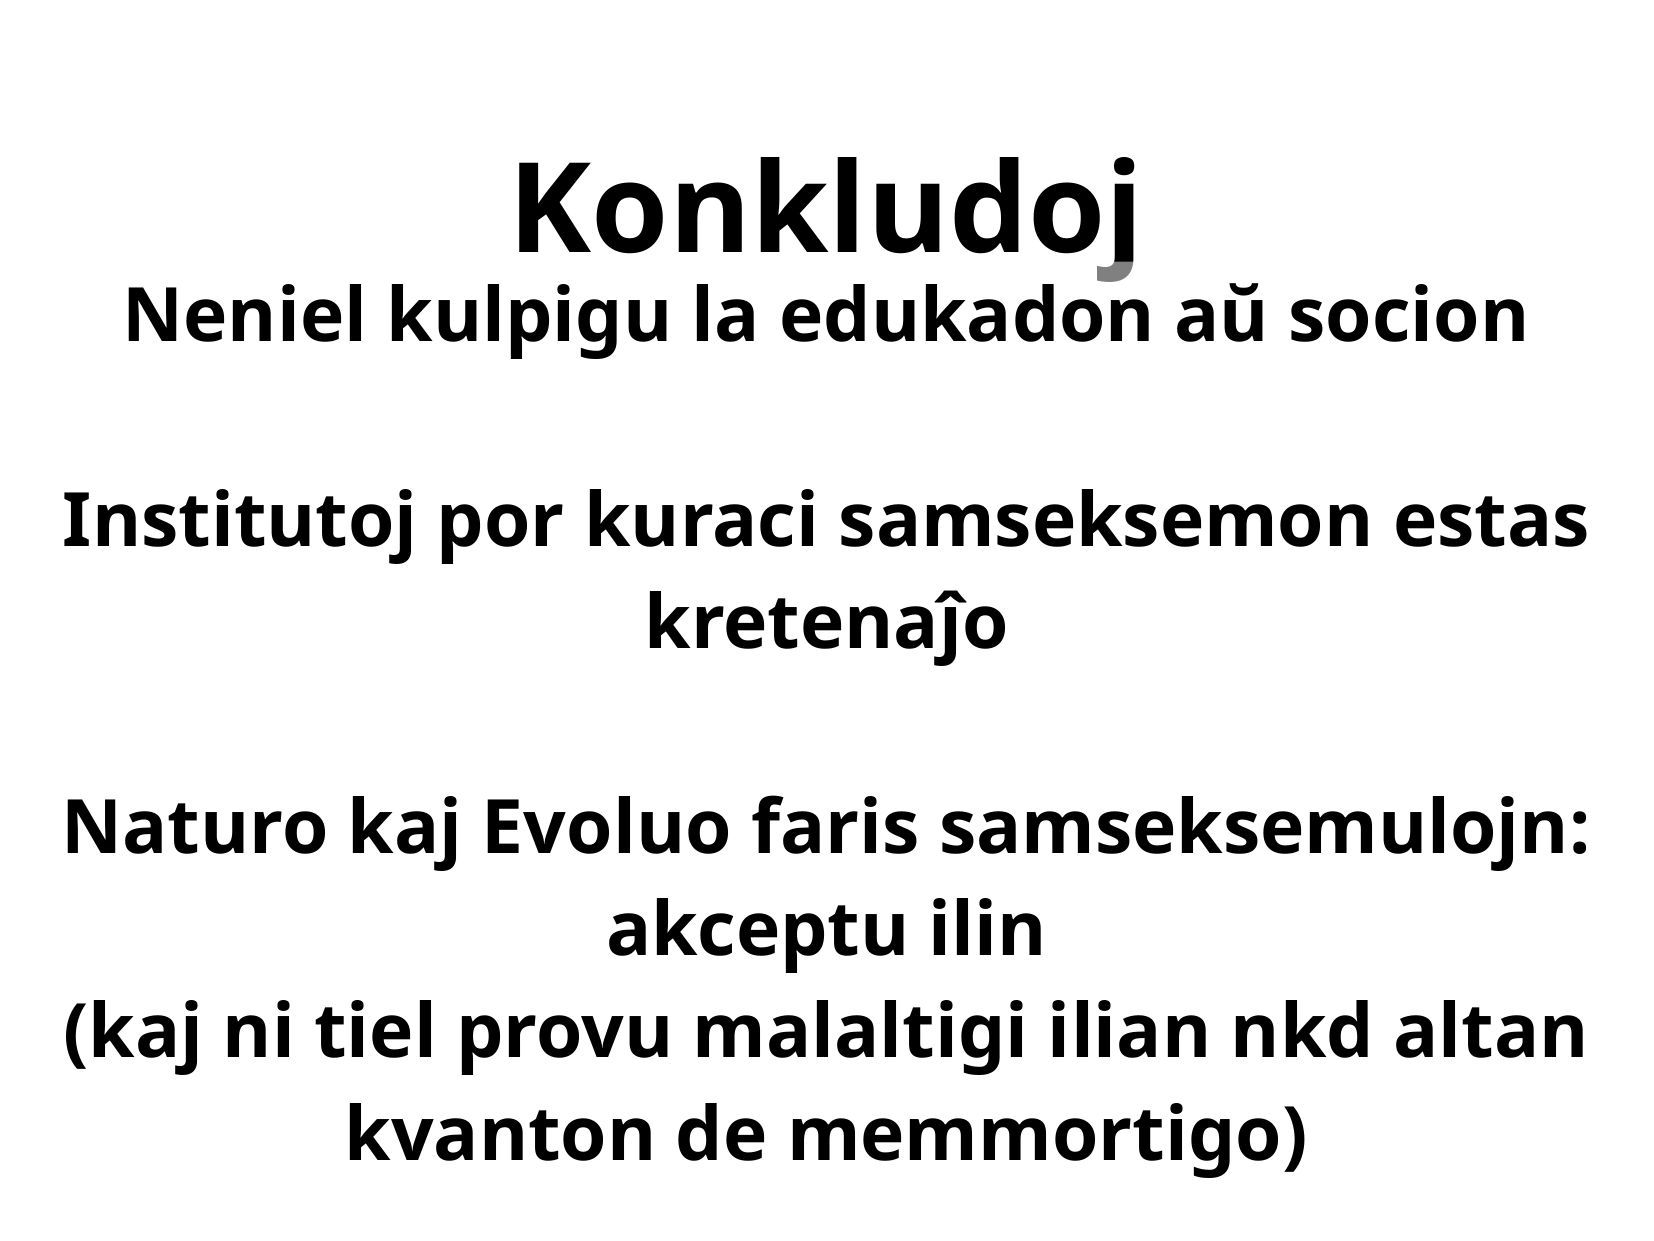

# Konkludoj
Neniel kulpigu la edukadon aŭ socion
Institutoj por kuraci samseksemon estas kretenaĵo
Naturo kaj Evoluo faris samseksemulojn:
akceptu ilin
(kaj ni tiel provu malaltigi ilian nkd altan kvanton de memmortigo)